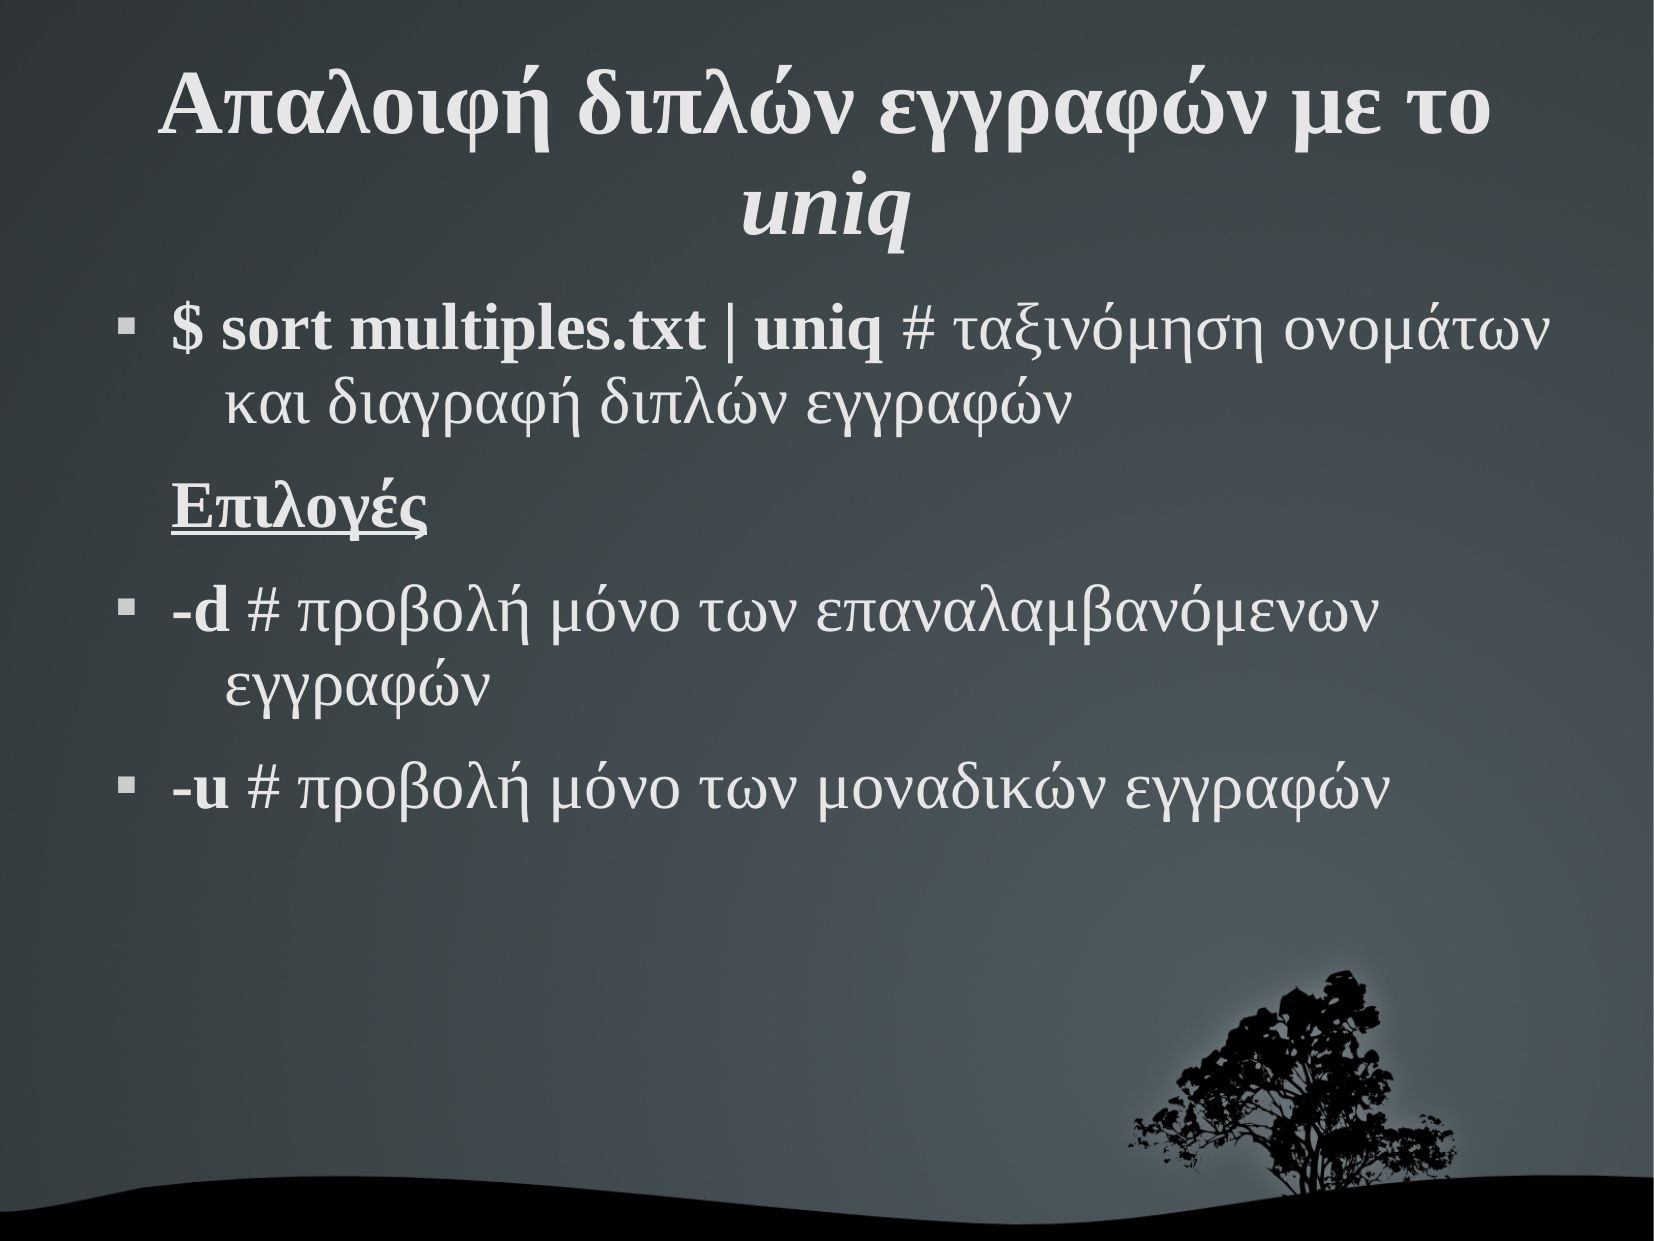

# Απαλοιφή διπλών εγγραφών με το uniq
$ sort multiples.txt | uniq # ταξινόμηση ονομάτων και διαγραφή διπλών εγγραφών
Επιλογές
-d # προβολή μόνο των επαναλαμβανόμενων εγγραφών
-u # προβολή μόνο των μοναδικών εγγραφών